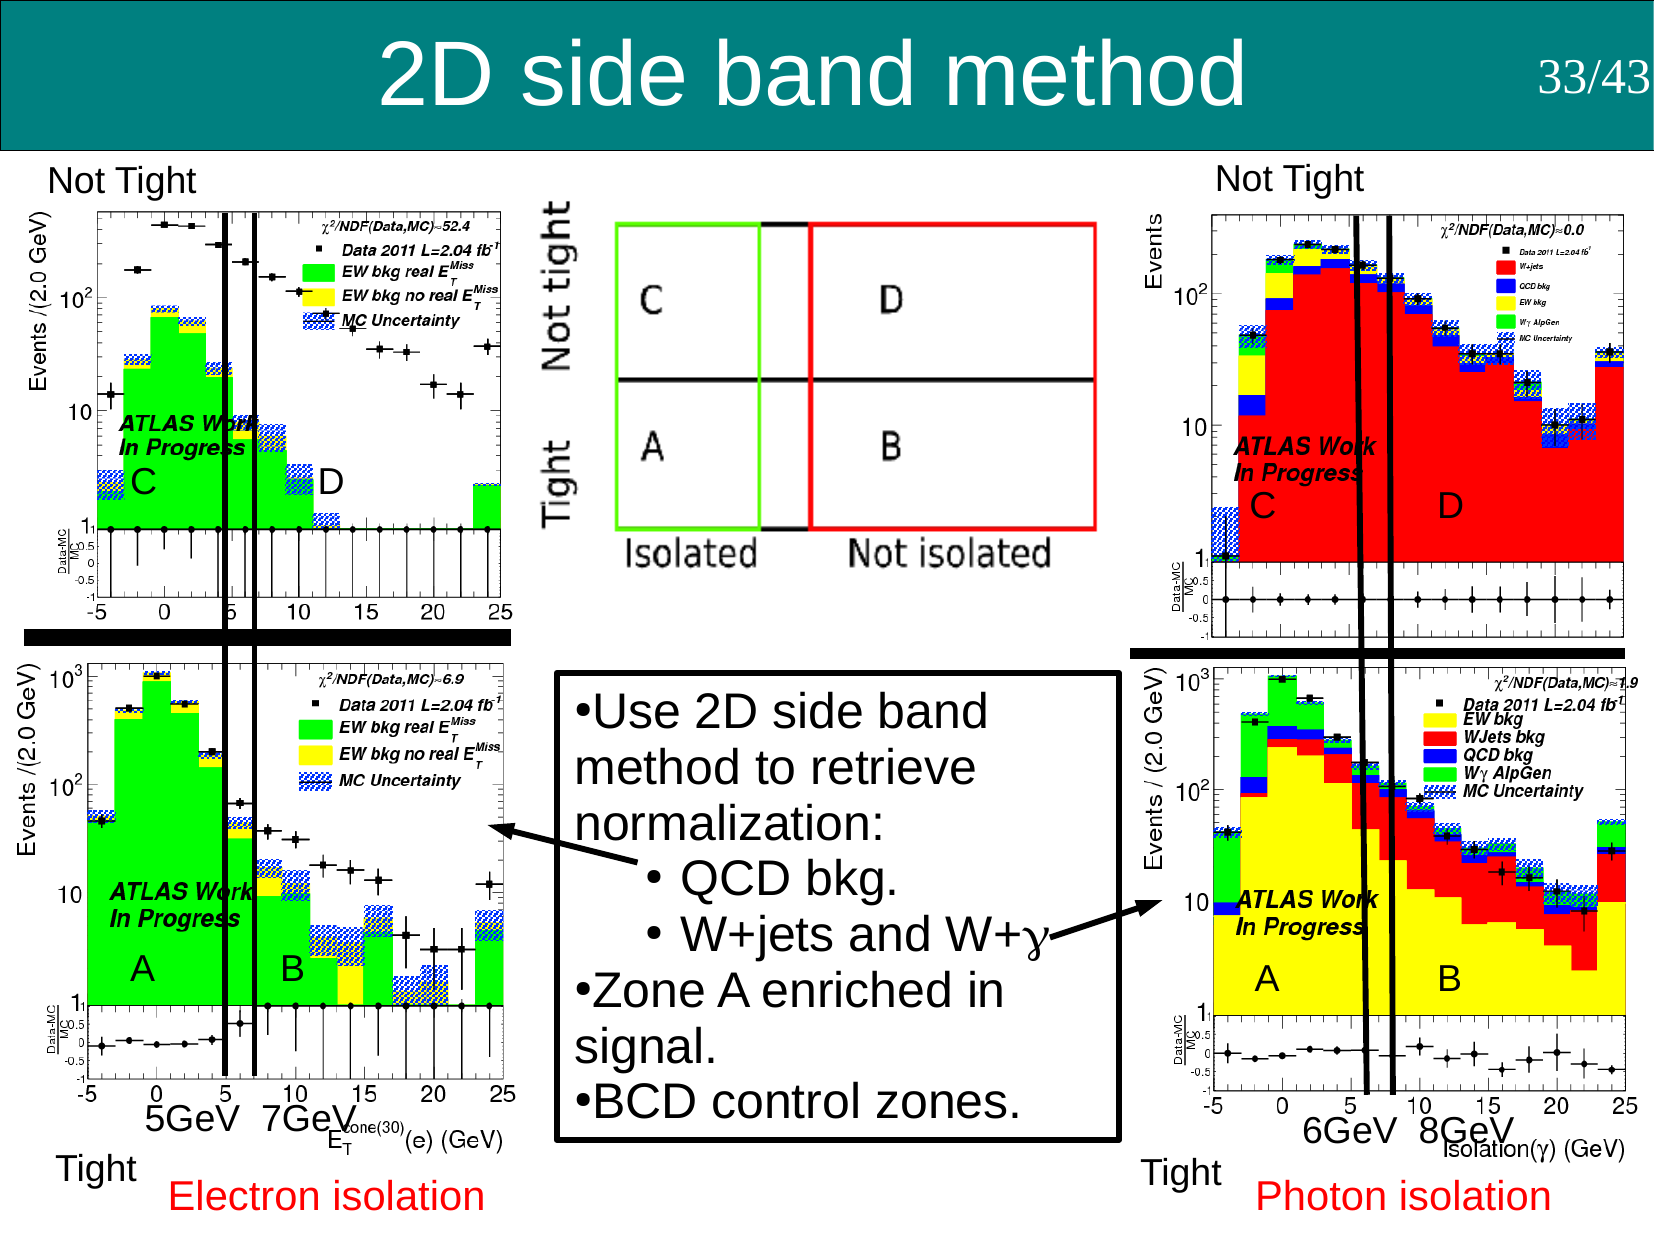

# 2D side band method
33
Not Tight
Not Tight
C
D
A
B
5 GeV
7 GeV
	6GeV 8GeV
Tight
C
D
Use 2D side band method to retrieve normalization:
QCD bkg.
W+jets and W+
Zone A enriched in signal.
BCD control zones.
A
B
5GeV 7GeV
Tight
Electron isolation
Photon isolation